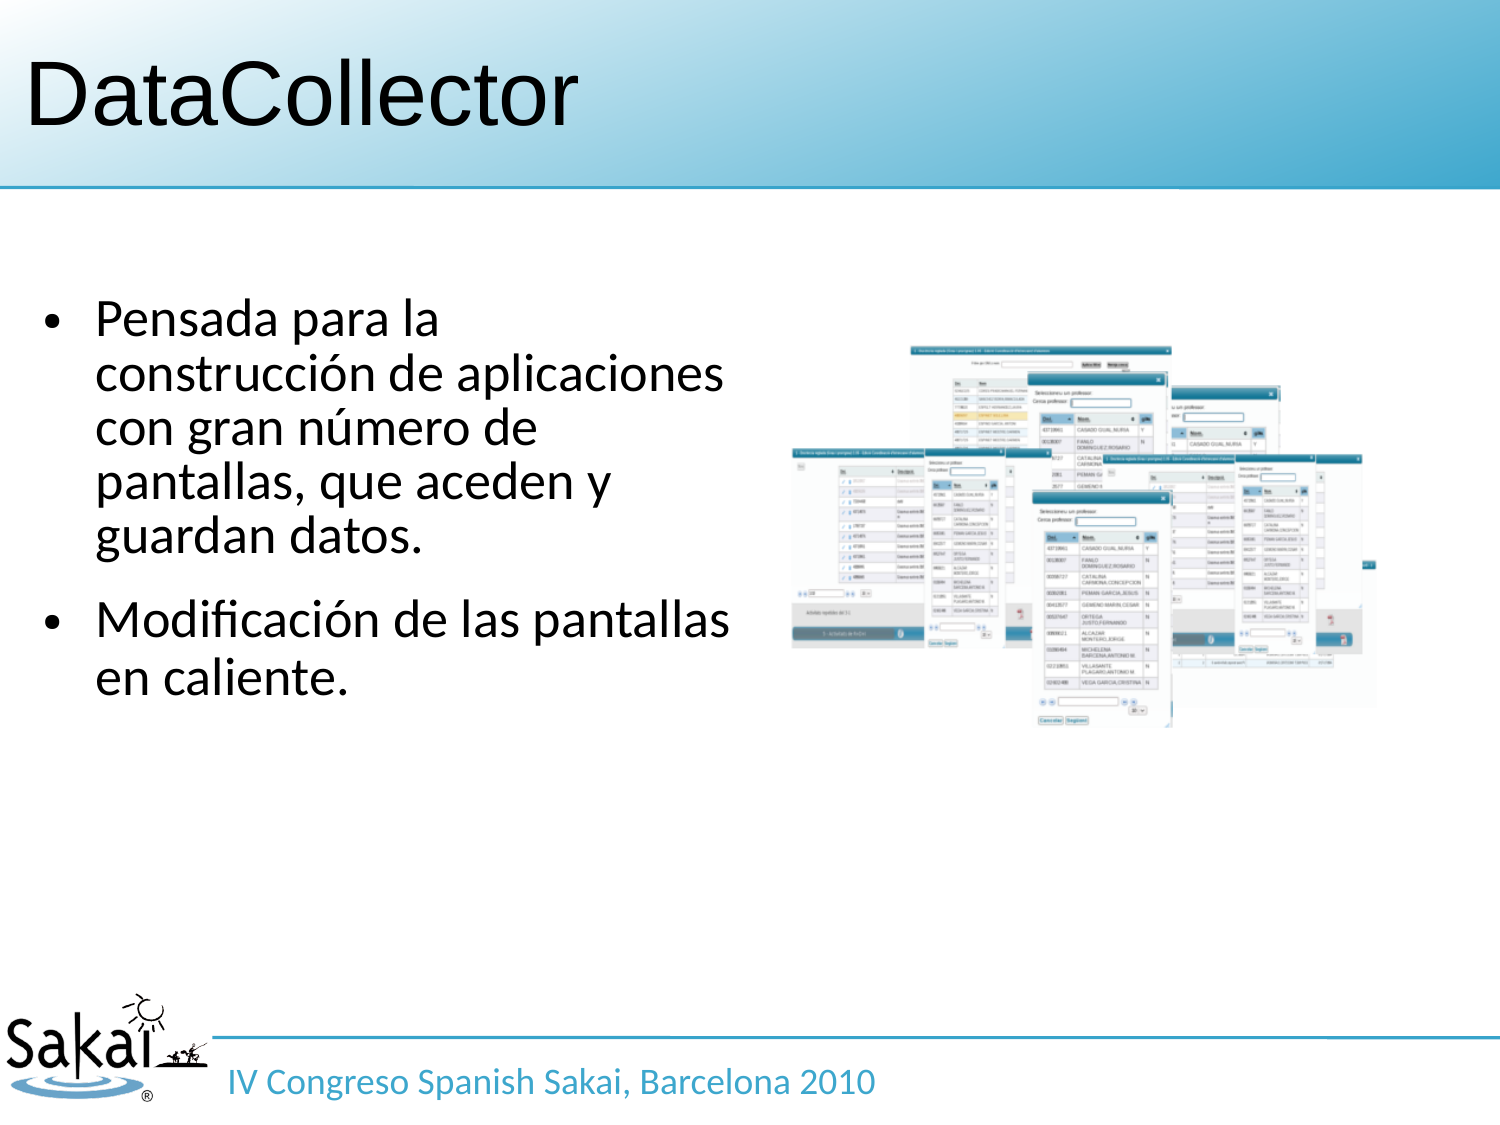

# DataCollector
Pensada para la construcción de aplicaciones con gran número de pantallas, que aceden y guardan datos.
Modificación de las pantallas en caliente.